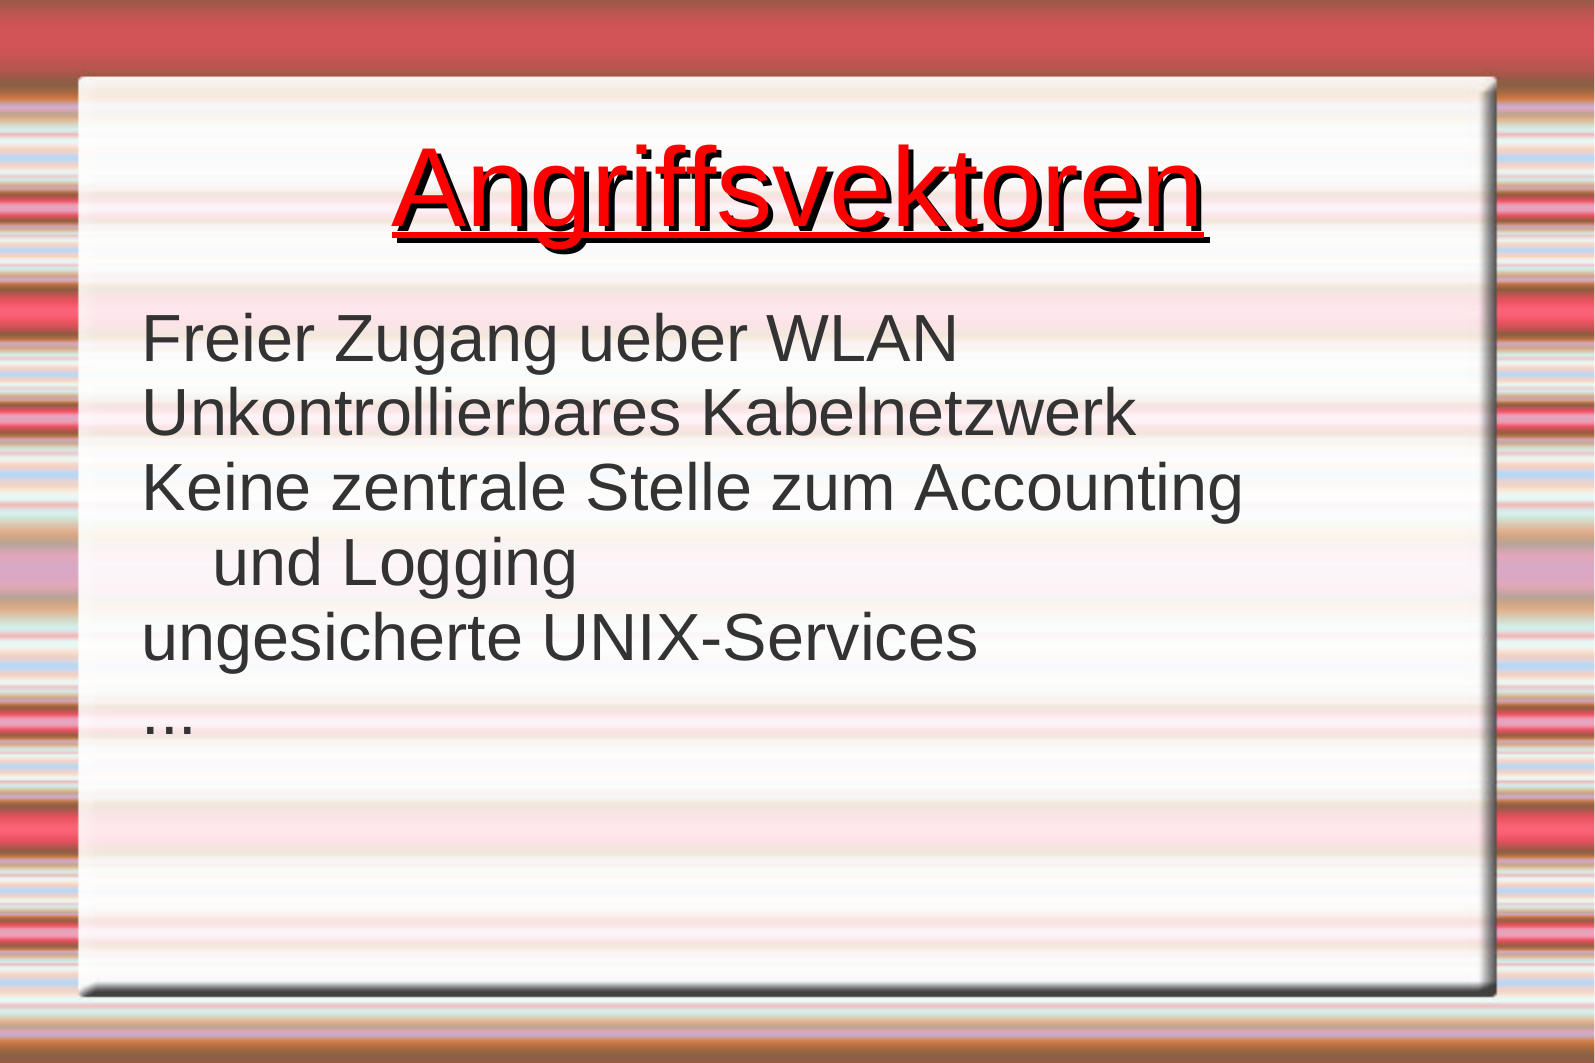

# Angriffsvektoren
Freier Zugang ueber WLAN
Unkontrollierbares Kabelnetzwerk
Keine zentrale Stelle zum Accounting
und Logging
ungesicherte UNIX-Services
...